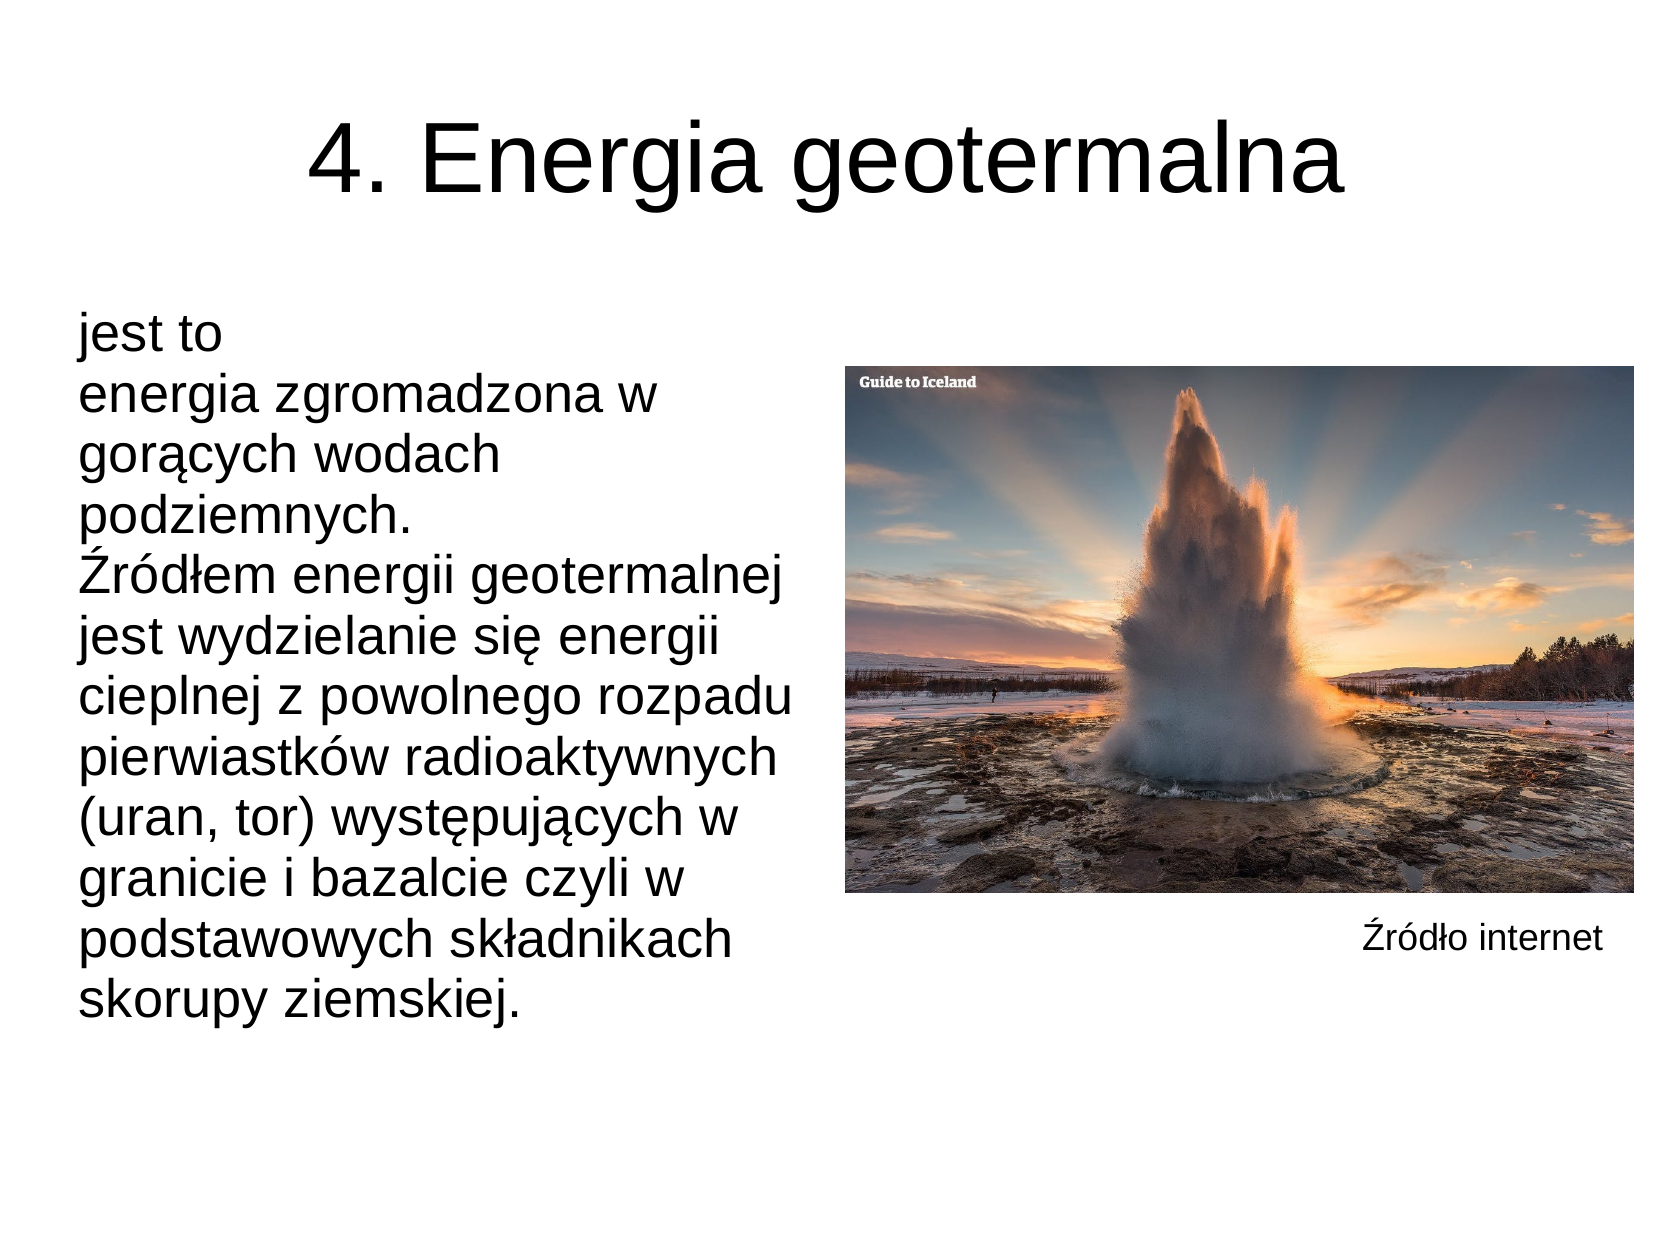

# 4. Energia geotermalna
jest to
energia zgromadzona w
gorących wodach podziemnych.
Źródłem energii geotermalnej
jest wydzielanie się energii
cieplnej z powolnego rozpadu
pierwiastków radioaktywnych
(uran, tor) występujących w
granicie i bazalcie czyli w
podstawowych składnikach
skorupy ziemskiej.
Źródło internet